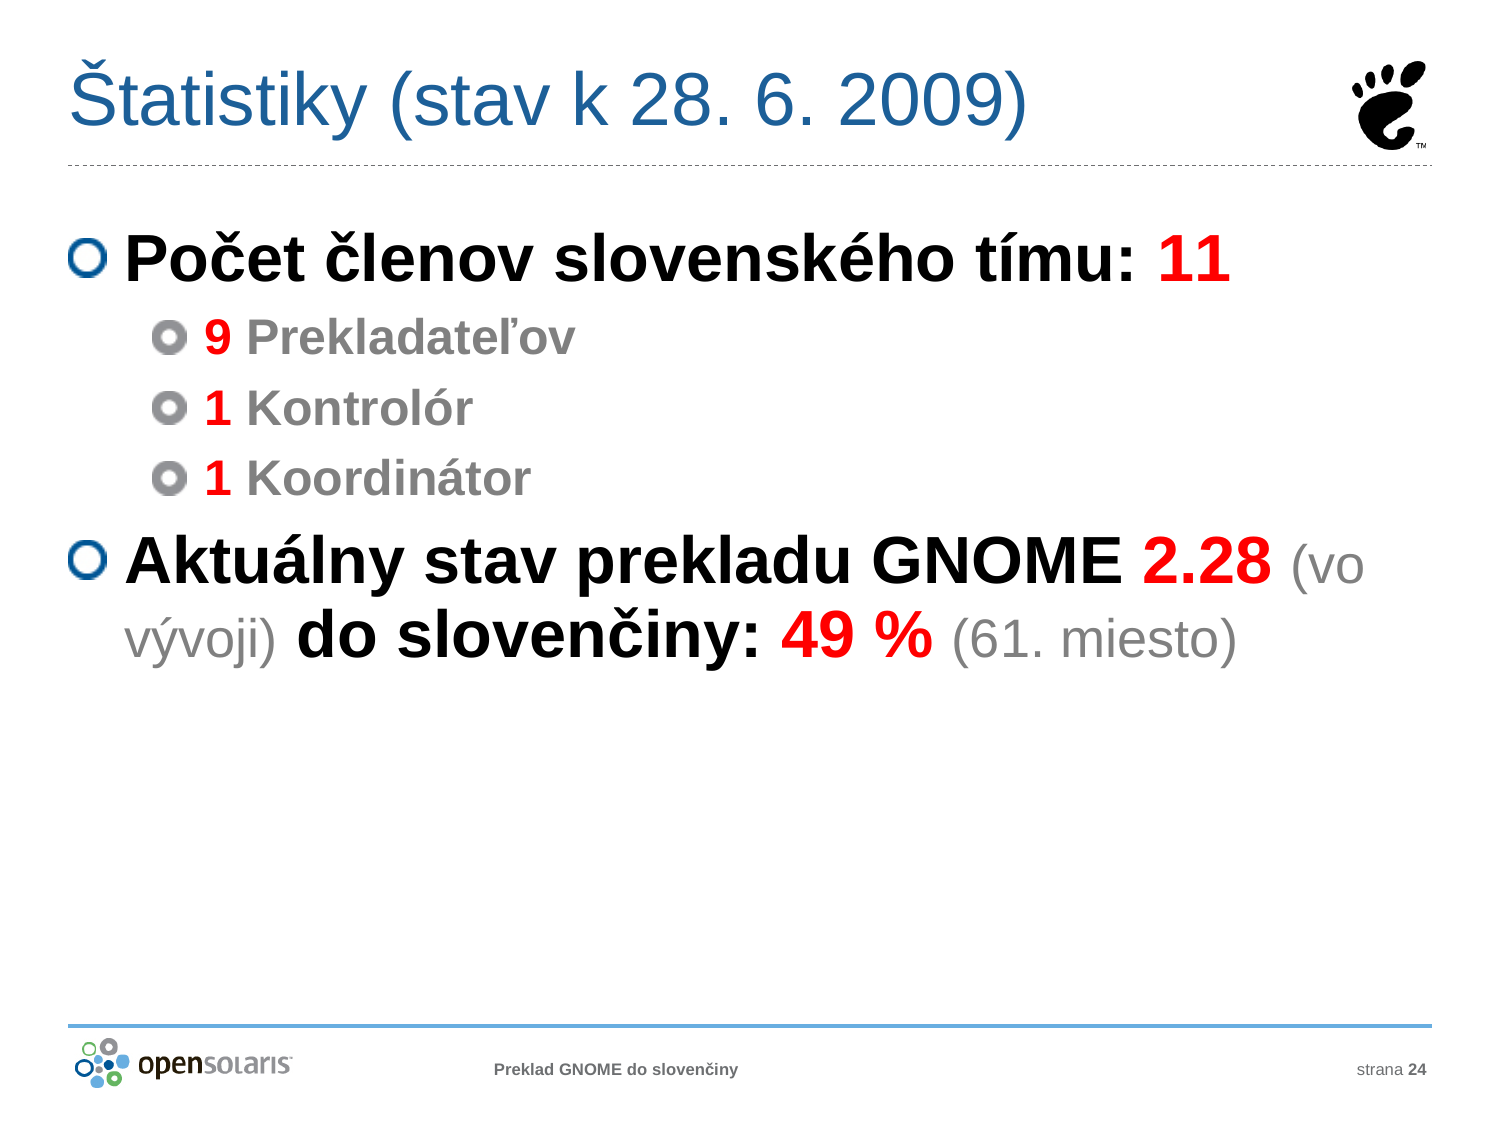

# Štatistiky (stav k 28. 6. 2009)
Počet členov slovenského tímu: 11
9 Prekladateľov
1 Kontrolór
1 Koordinátor
Aktuálny stav prekladu GNOME 2.28 (vo vývoji) do slovenčiny: 49 % (61. miesto)
24